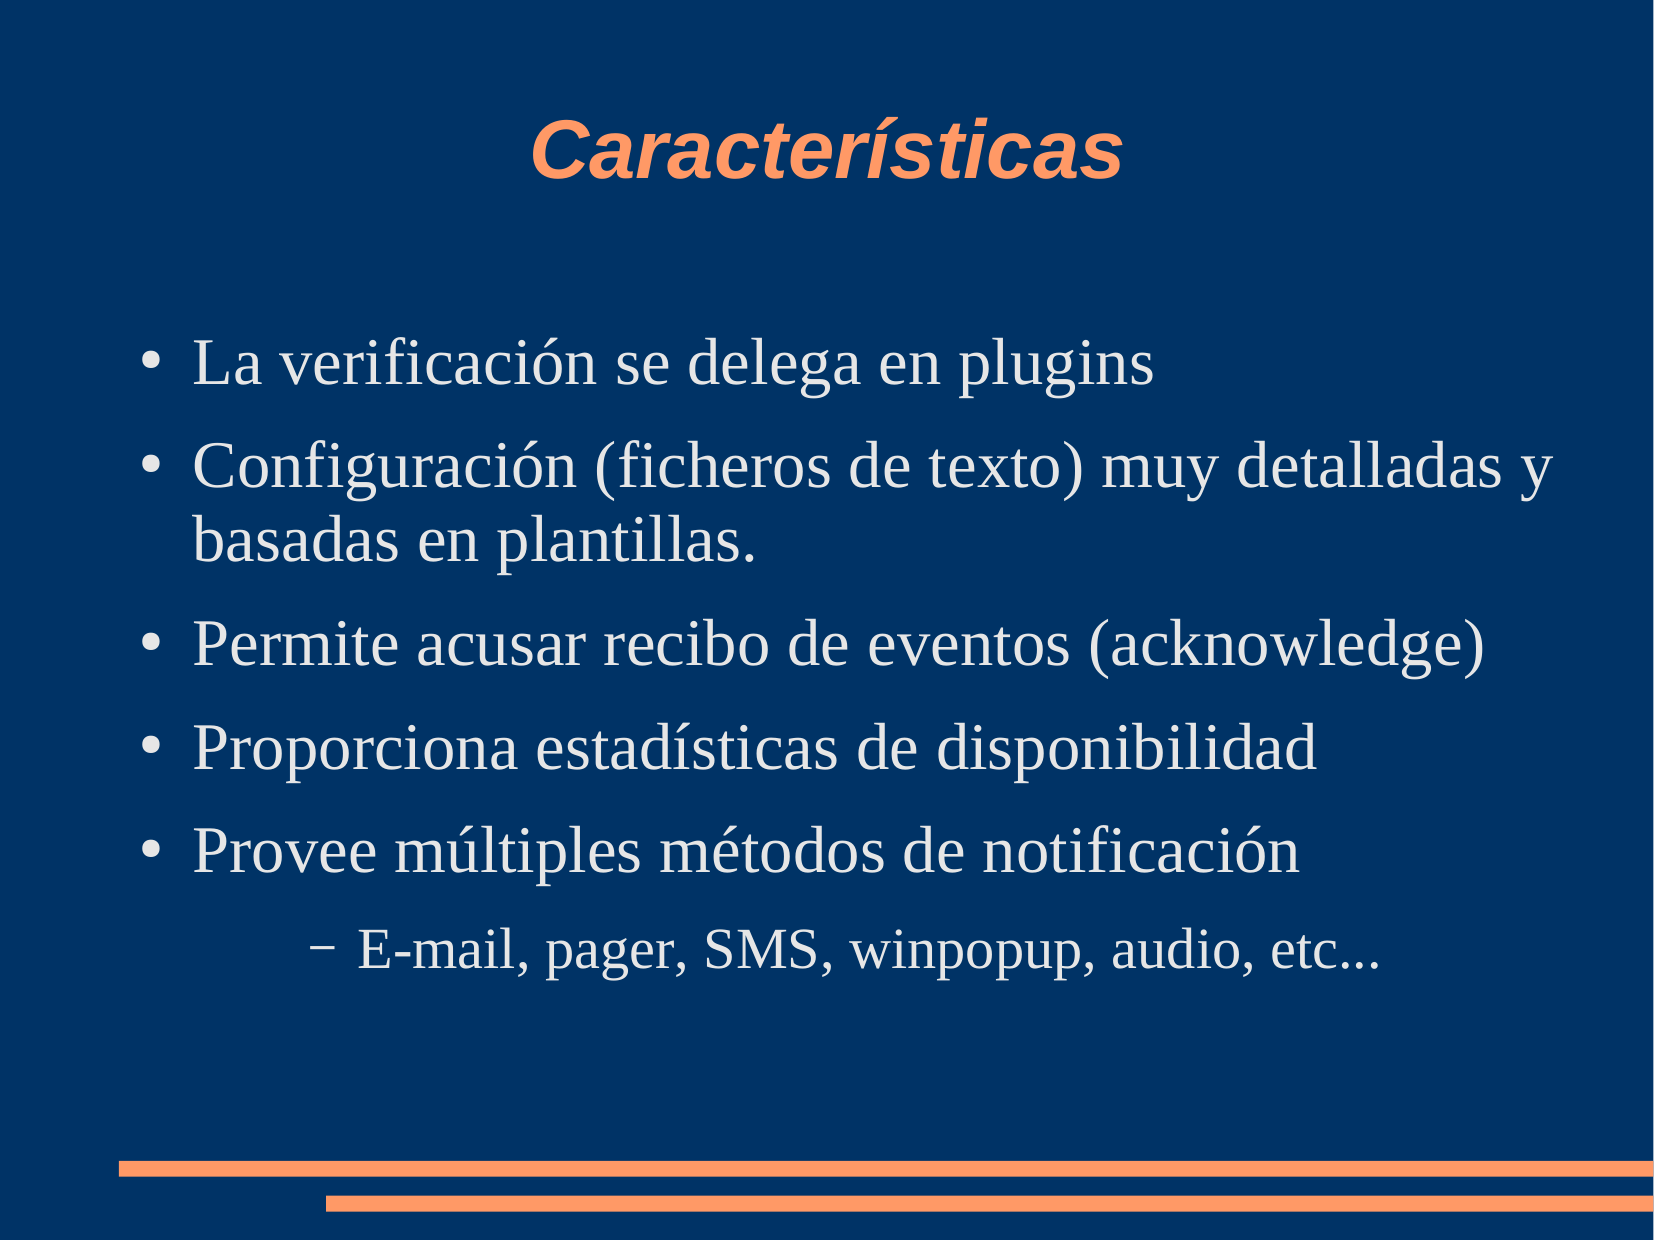

# Características
La verificación se delega en plugins
Configuración (ficheros de texto) muy detalladas y basadas en plantillas.
Permite acusar recibo de eventos (acknowledge)
Proporciona estadísticas de disponibilidad
Provee múltiples métodos de notificación
E-mail, pager, SMS, winpopup, audio, etc...